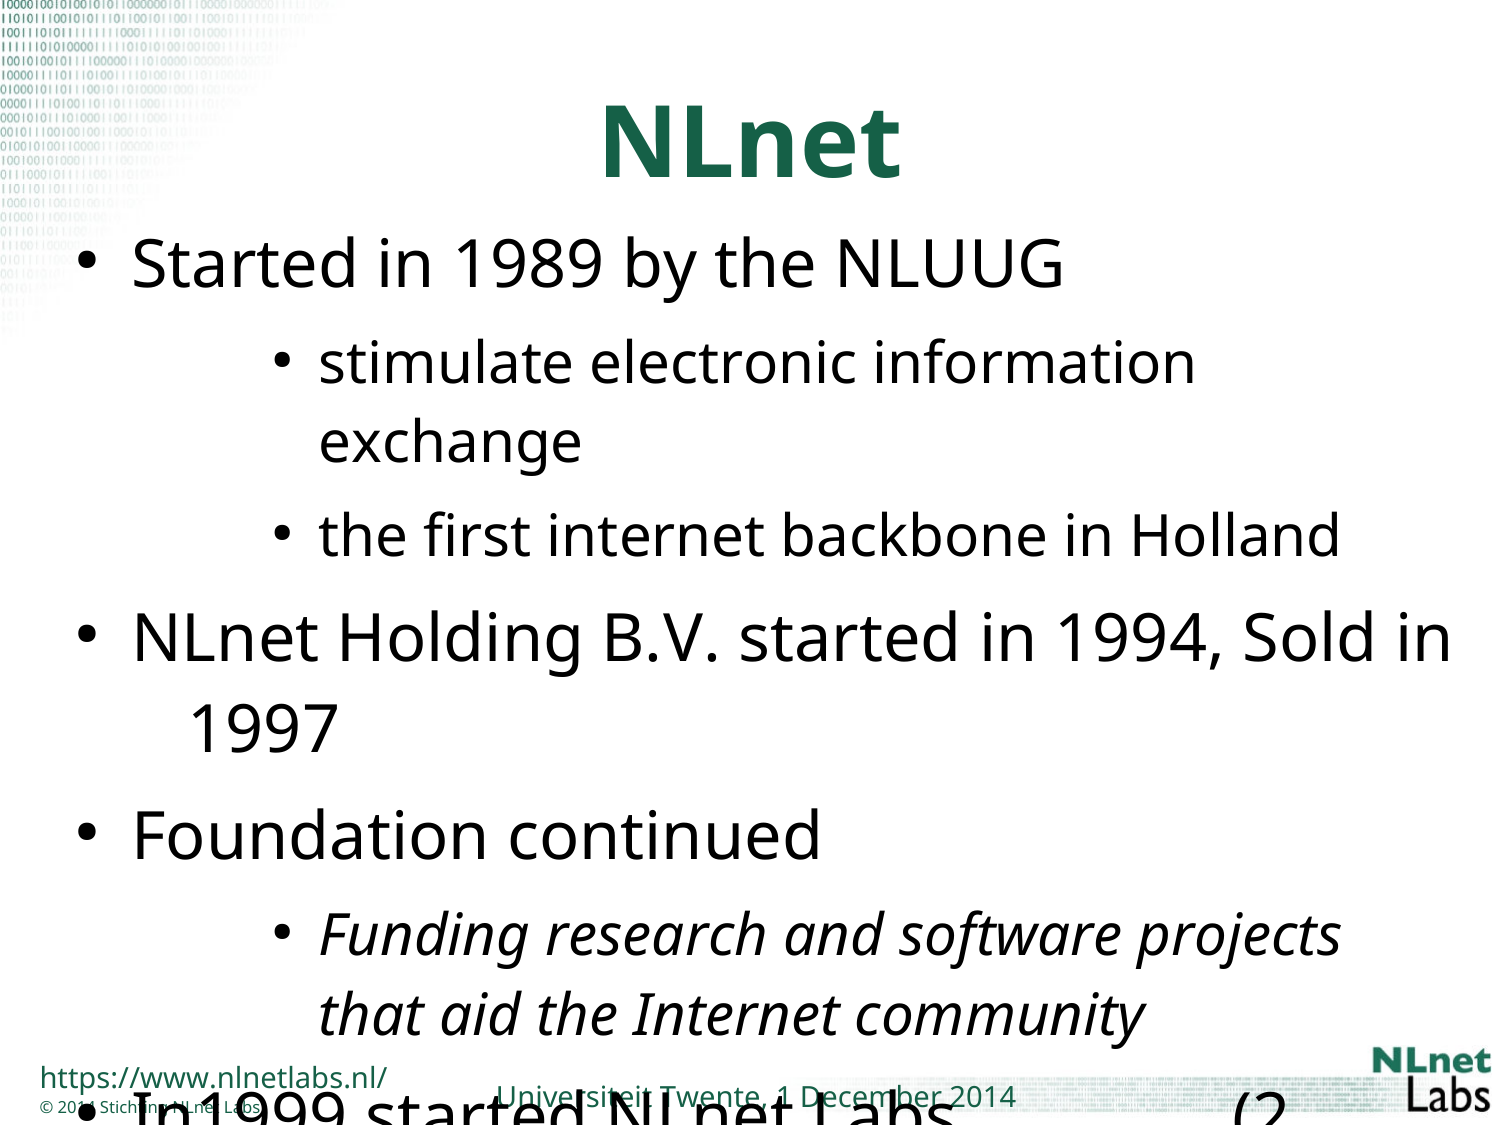

# NLnet
Started in 1989 by the NLUUG
stimulate electronic information exchange
the first internet backbone in Holland
NLnet Holding B.V. started in 1994, Sold in 1997
Foundation continued
Funding research and software projects
that aid the Internet community
In1999 started NLnet Labs (2 persons)
Develop Open Source software and open standards for the benefit of the Internet.